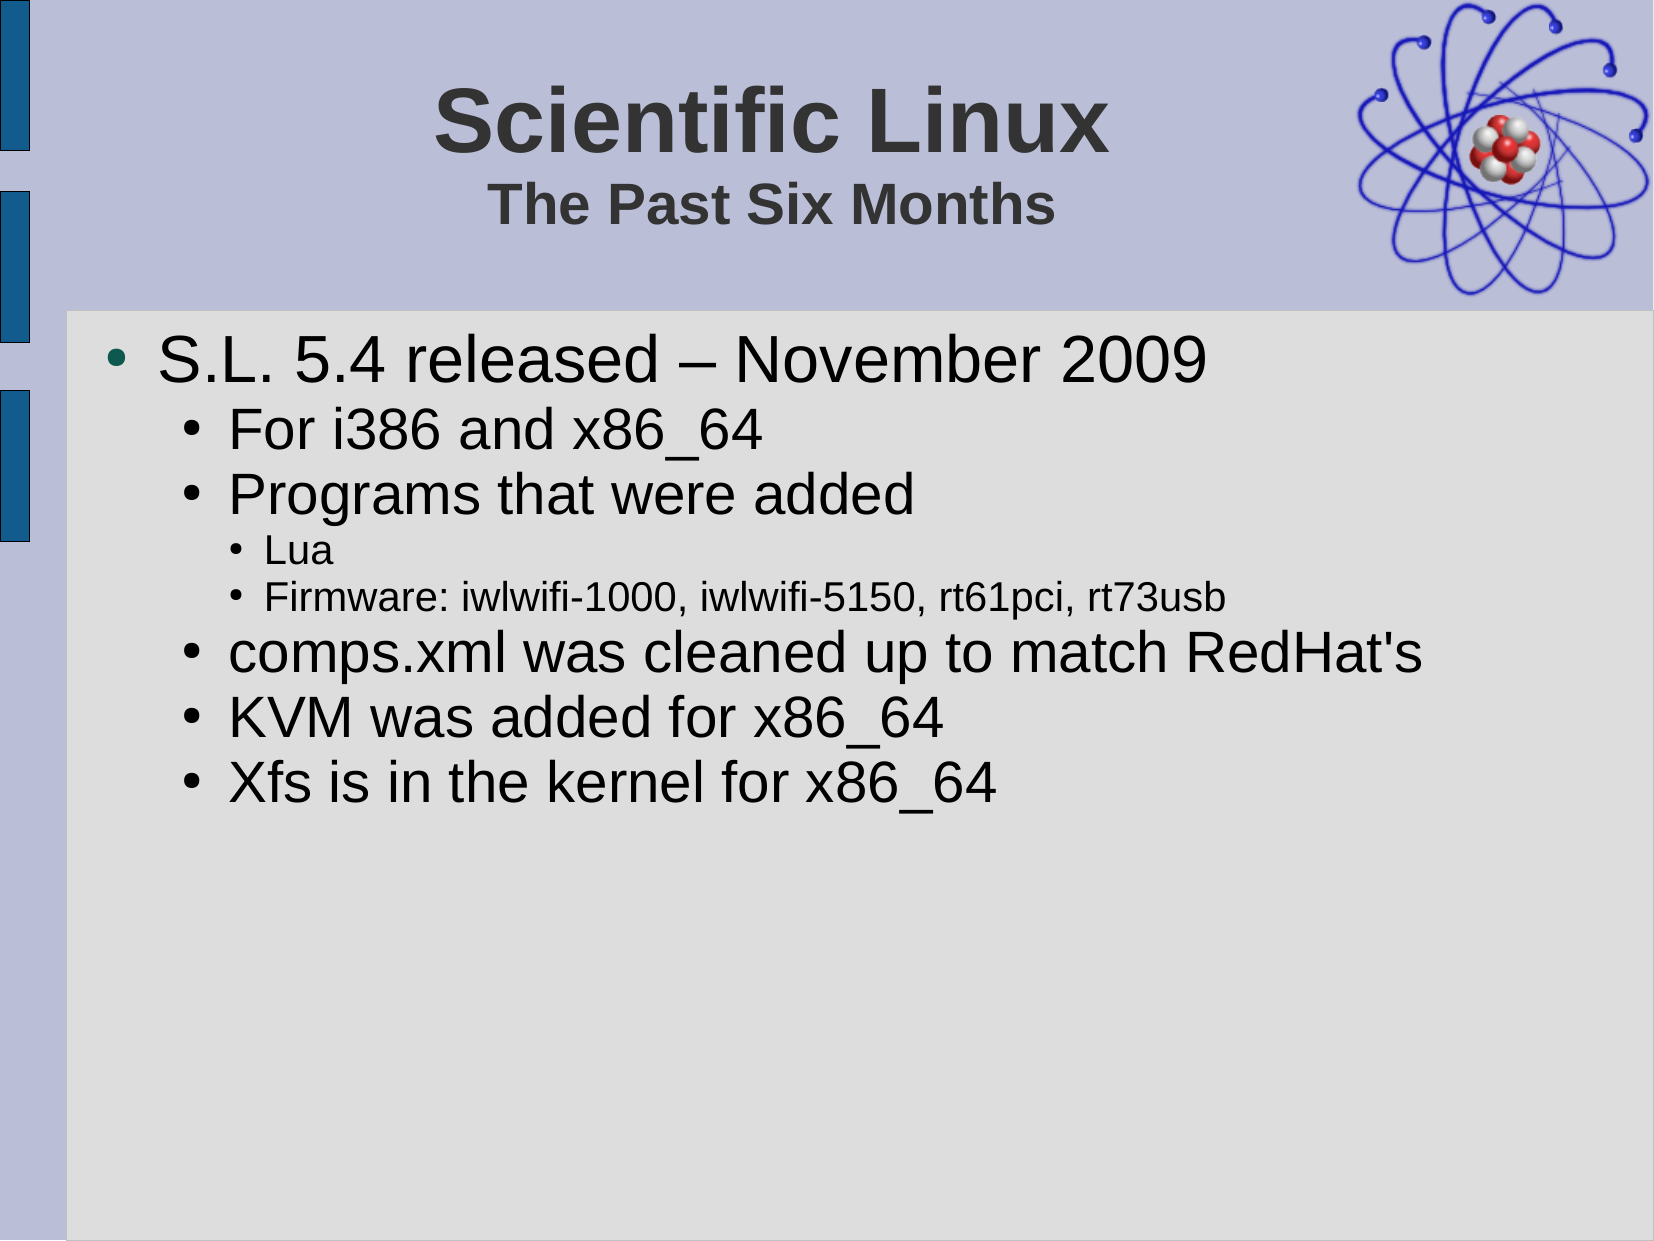

# Scientific Linux The Past Six Months
S.L. 5.4 released – November 2009
For i386 and x86_64
Programs that were added
Lua
Firmware: iwlwifi-1000, iwlwifi-5150, rt61pci, rt73usb
comps.xml was cleaned up to match RedHat's
KVM was added for x86_64
Xfs is in the kernel for x86_64